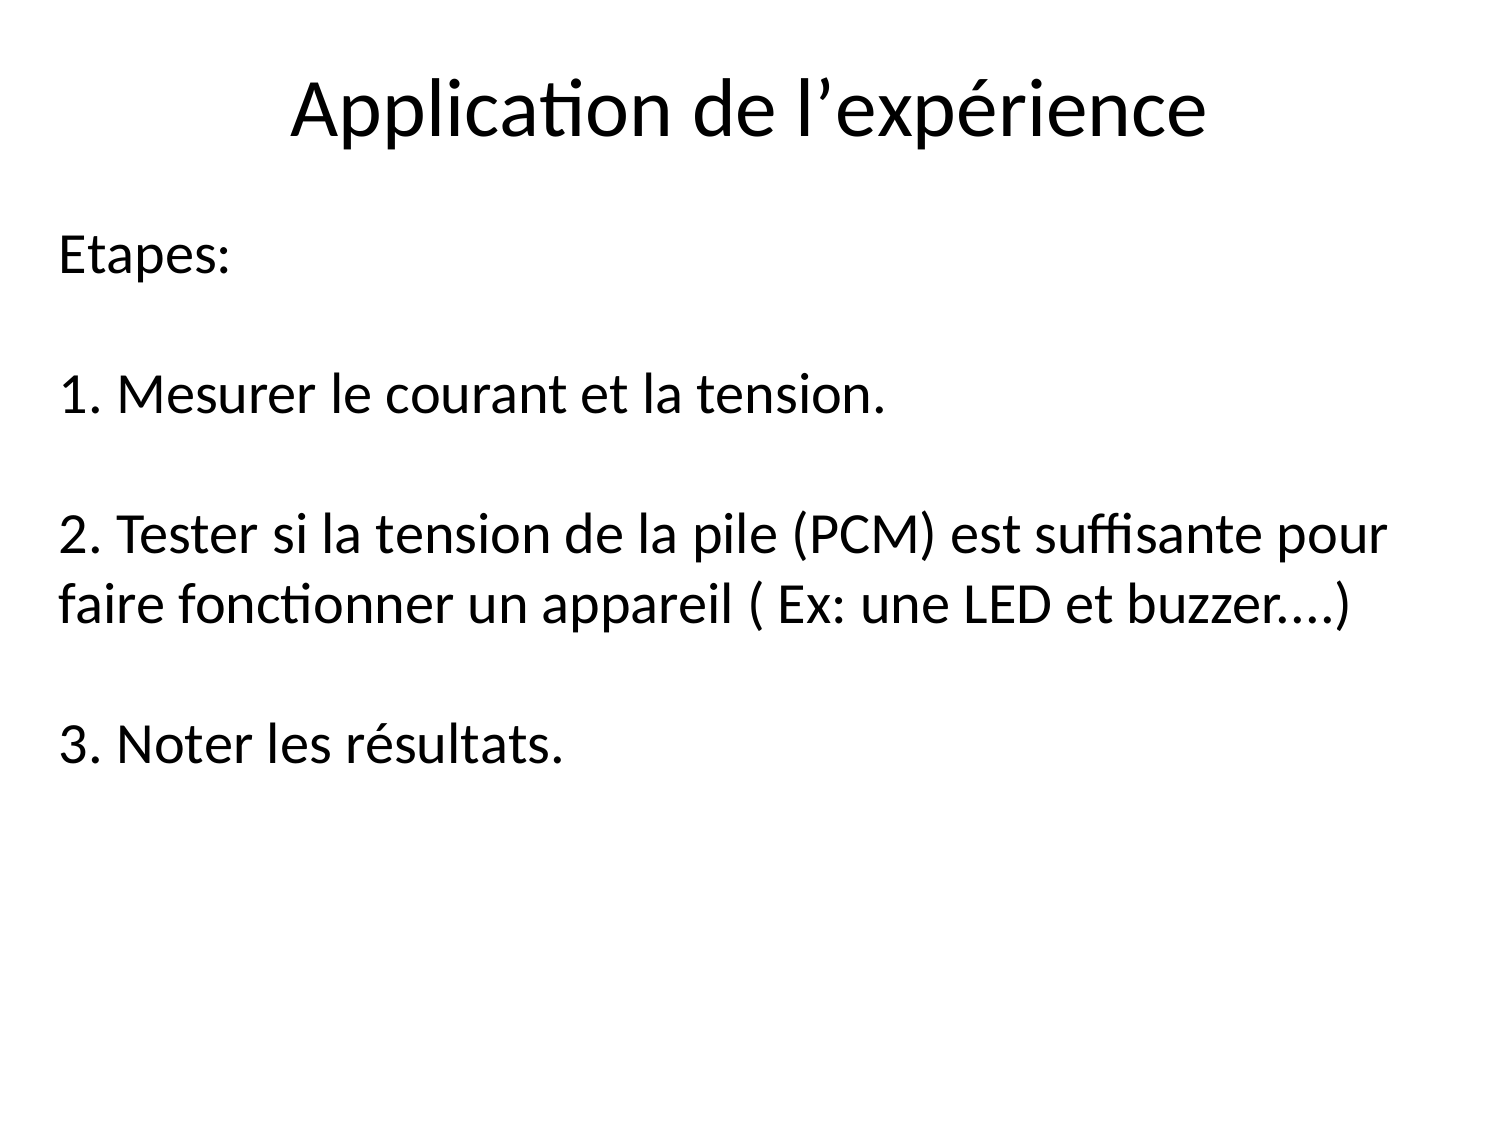

# Application de l’expérience
Etapes:
1. Mesurer le courant et la tension.
2. Tester si la tension de la pile (PCM) est suffisante pour faire fonctionner un appareil ( Ex: une LED et buzzer....)
3. Noter les résultats.